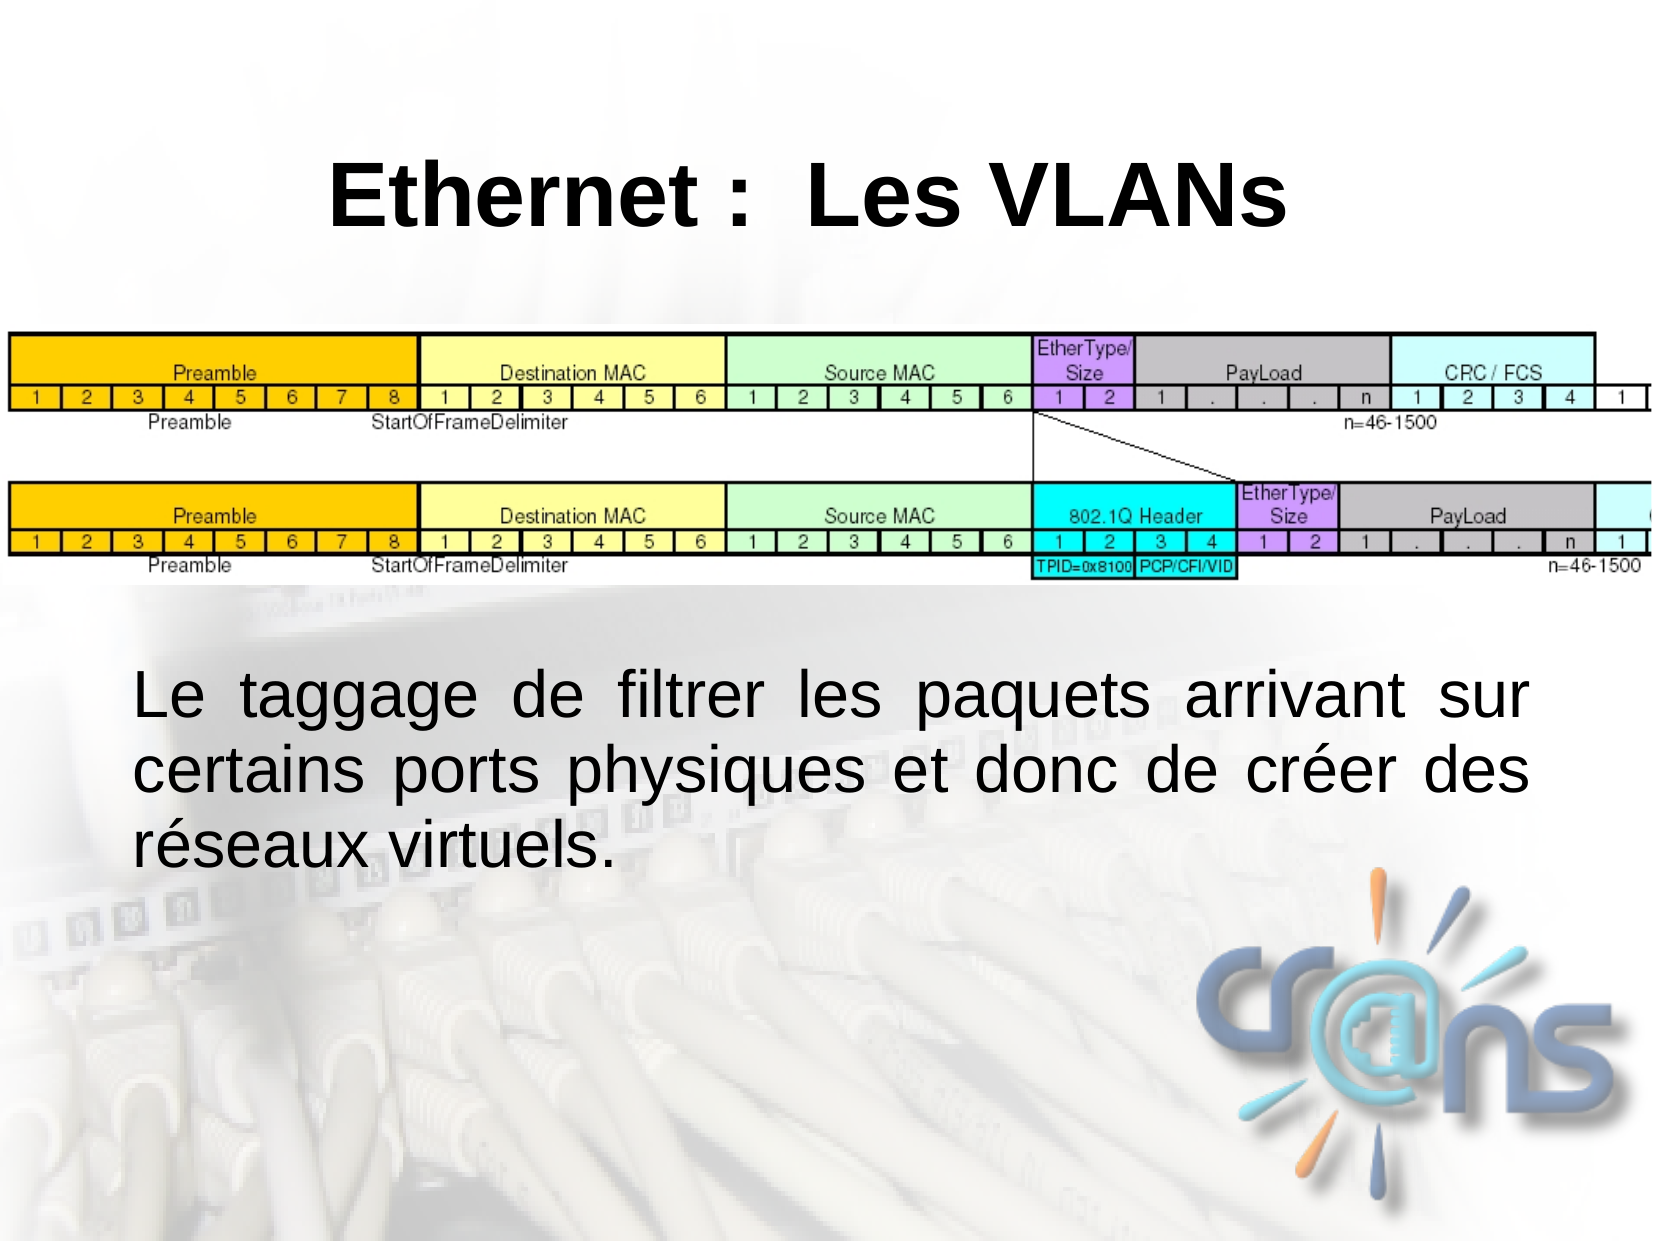

# Ethernet : Les VLANs
Le taggage de filtrer les paquets arrivant sur certains ports physiques et donc de créer des réseaux virtuels.